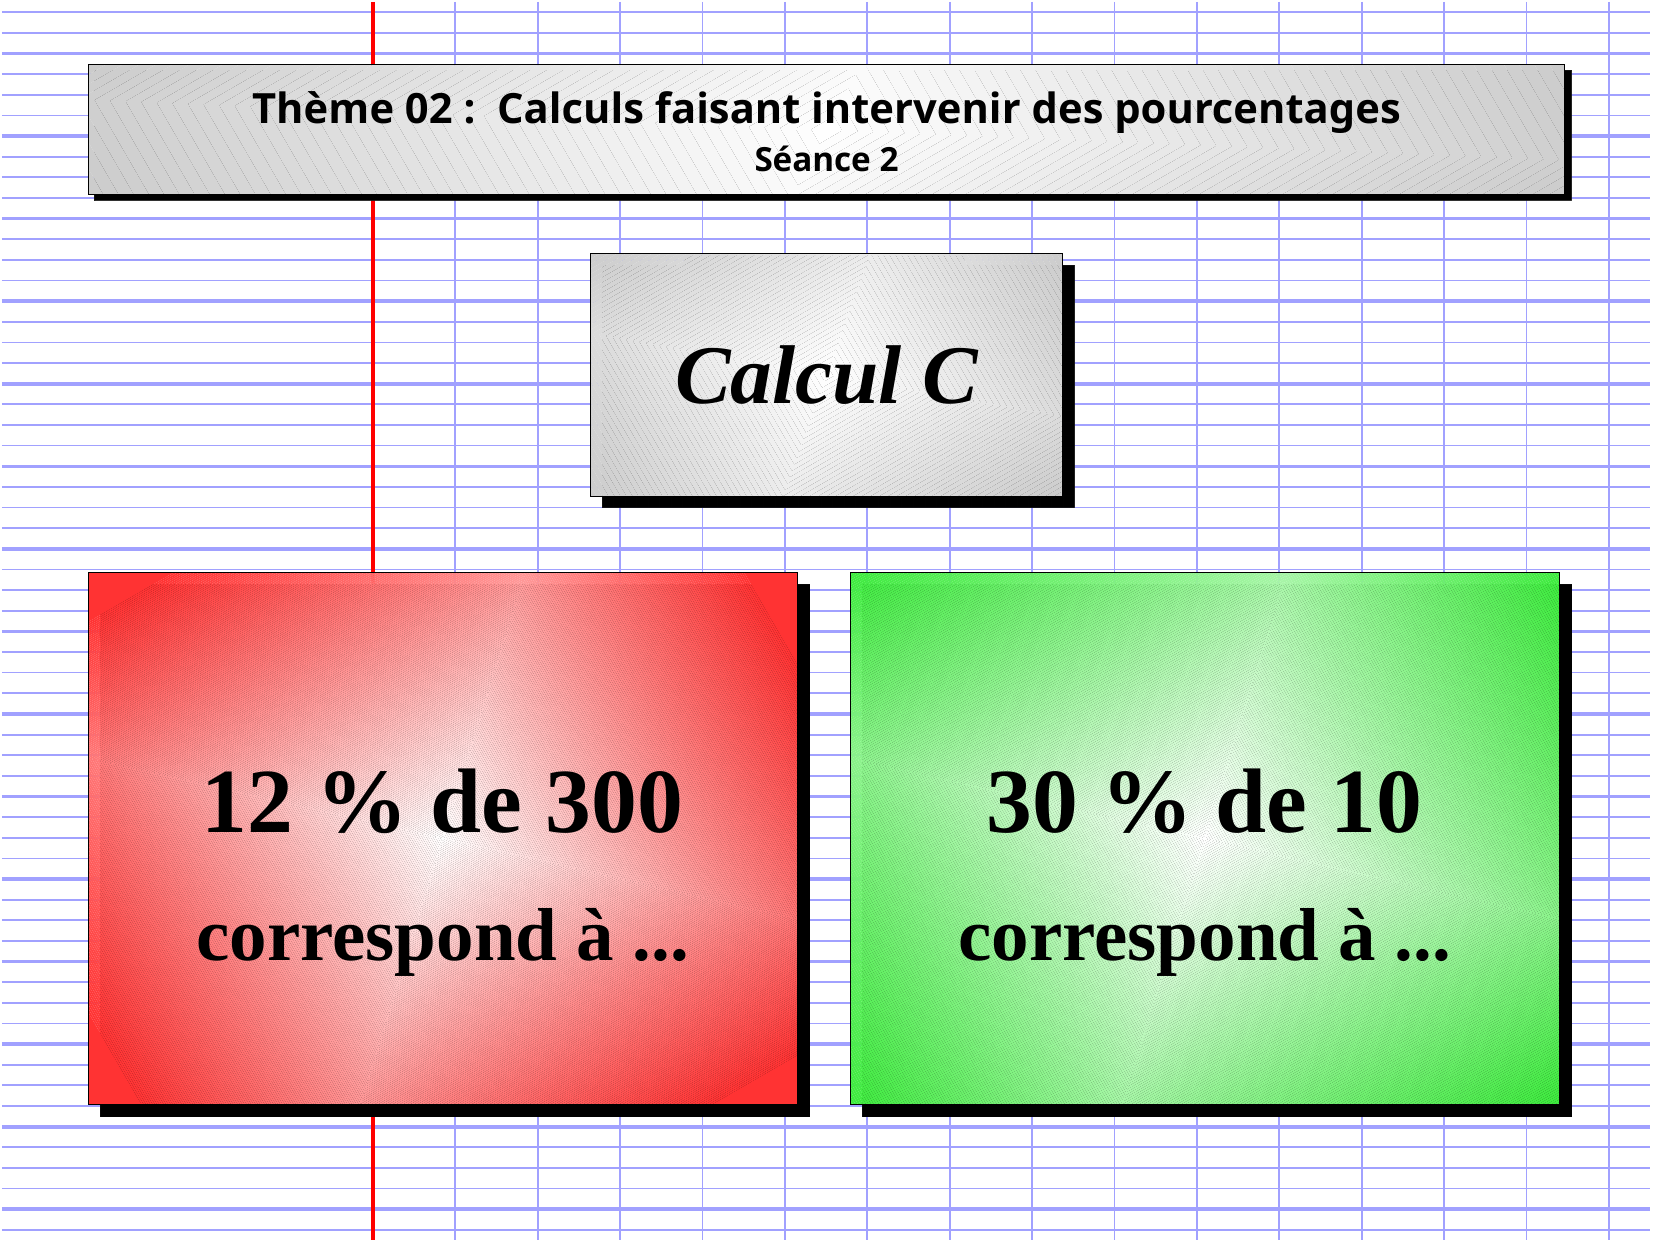

Thème 02 : Calculs faisant intervenir des pourcentages
Séance 2
Calcul C
10
11
12
13
14
15
9
0
1
2
3
4
5
6
7
8
12 % de 300
correspond à ...
30 % de 10
correspond à ...